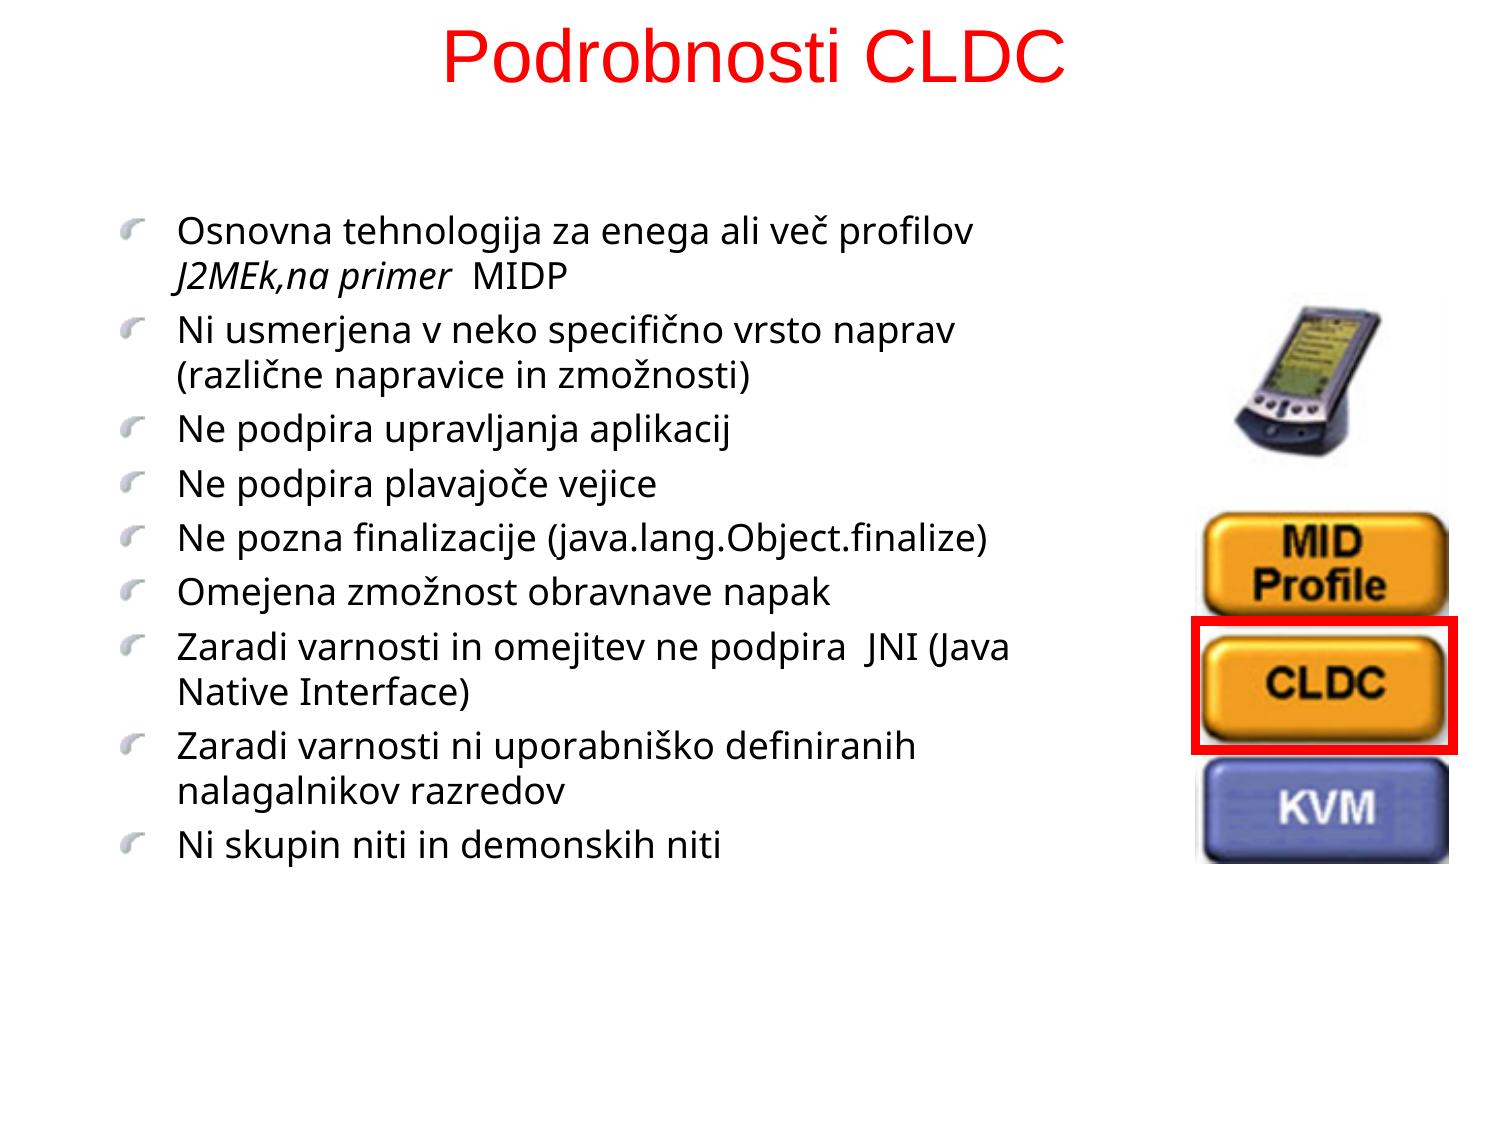

# Podrobnosti CLDC
Osnovna tehnologija za enega ali več profilov J2MEk,na primer MIDP
Ni usmerjena v neko specifično vrsto naprav (različne napravice in zmožnosti)
Ne podpira upravljanja aplikacij
Ne podpira plavajoče vejice
Ne pozna finalizacije (java.lang.Object.finalize)
Omejena zmožnost obravnave napak
Zaradi varnosti in omejitev ne podpira JNI (Java Native Interface)
Zaradi varnosti ni uporabniško definiranih nalagalnikov razredov
Ni skupin niti in demonskih niti